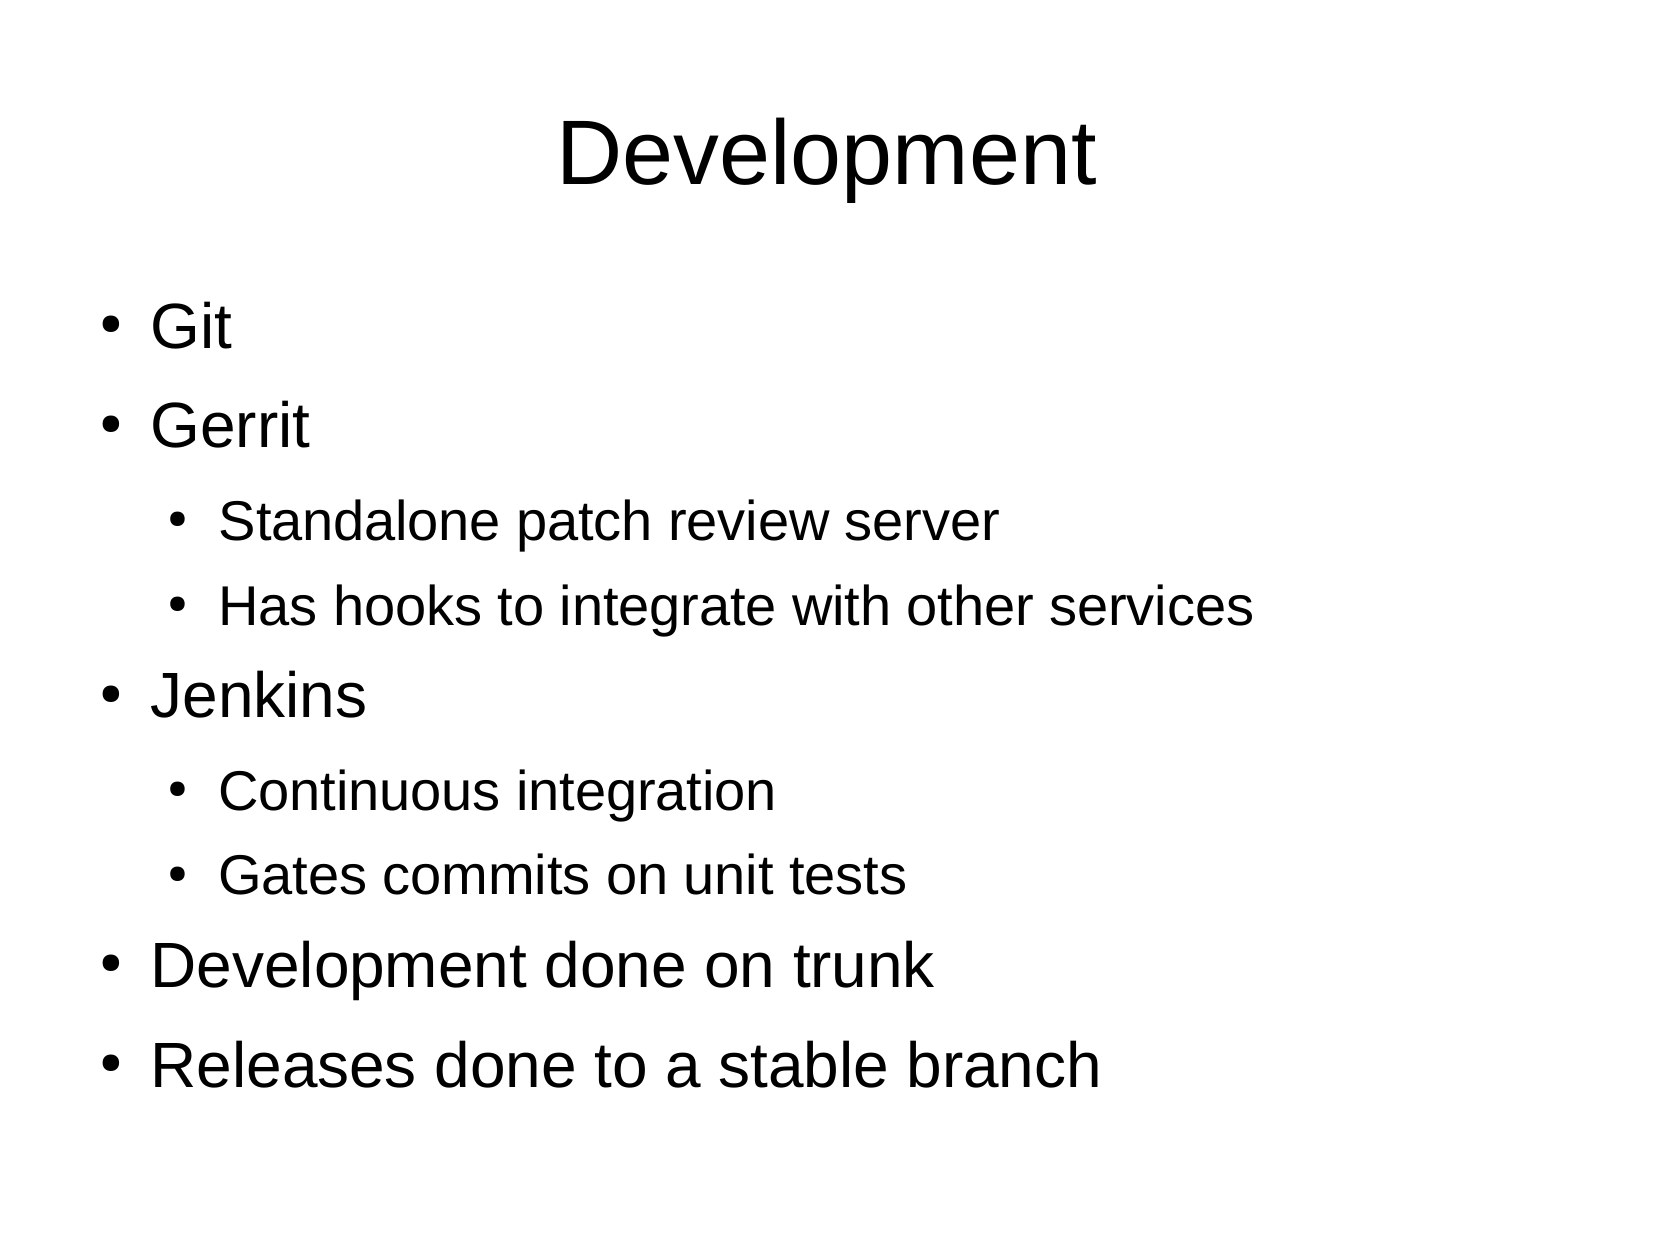

# Development
Git
Gerrit
Standalone patch review server
Has hooks to integrate with other services
Jenkins
Continuous integration
Gates commits on unit tests
Development done on trunk
Releases done to a stable branch